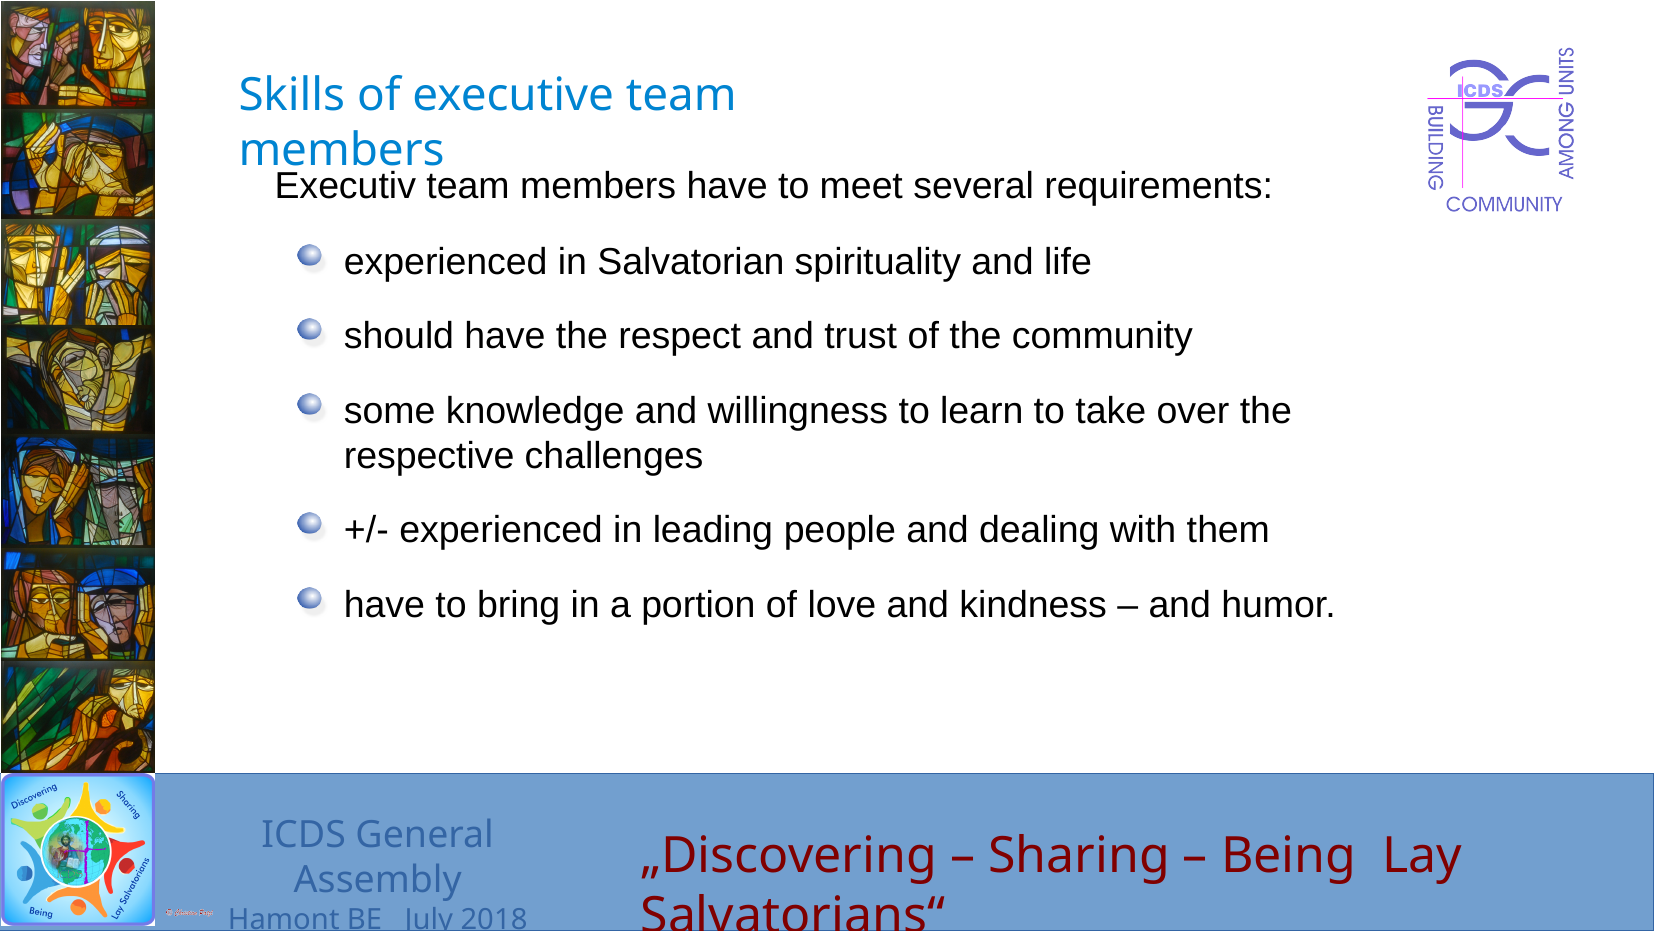

Skills of executive team members
Executiv team members have to meet several requirements:
experienced in Salvatorian spirituality and life
should have the respect and trust of the community
some knowledge and willingness to learn to take over the
respective challenges
+/- experienced in leading people and dealing with them
have to bring in a portion of love and kindness – and humor.
„Discovering – Sharing – Being Lay Salvatorians“